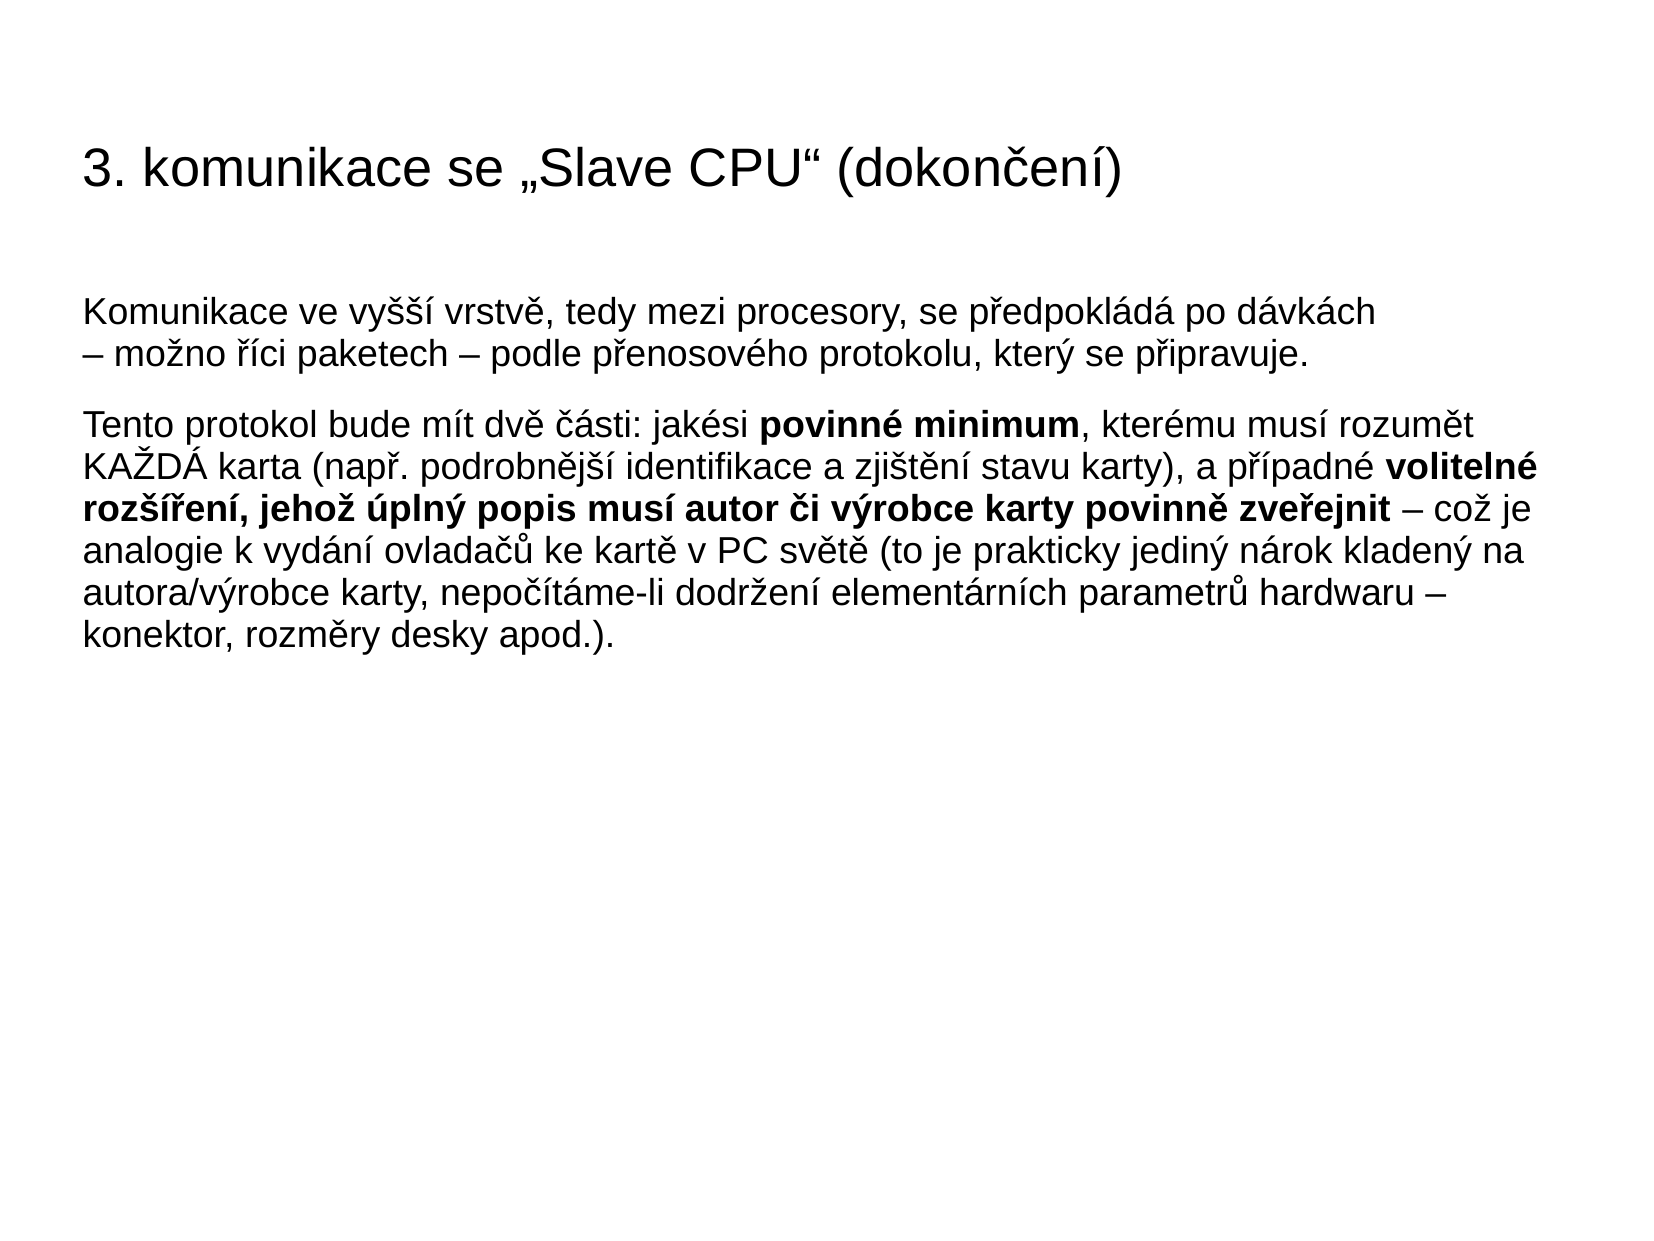

# 3. komunikace se „Slave CPU“ (dokončení)
Komunikace ve vyšší vrstvě, tedy mezi procesory, se předpokládá po dávkách
– možno říci paketech – podle přenosového protokolu, který se připravuje.
Tento protokol bude mít dvě části: jakési povinné minimum, kterému musí rozumět KAŽDÁ karta (např. podrobnější identifikace a zjištění stavu karty), a případné volitelné rozšíření, jehož úplný popis musí autor či výrobce karty povinně zveřejnit – což je analogie k vydání ovladačů ke kartě v PC světě (to je prakticky jediný nárok kladený na autora/výrobce karty, nepočítáme-li dodržení elementárních parametrů hardwaru – konektor, rozměry desky apod.).